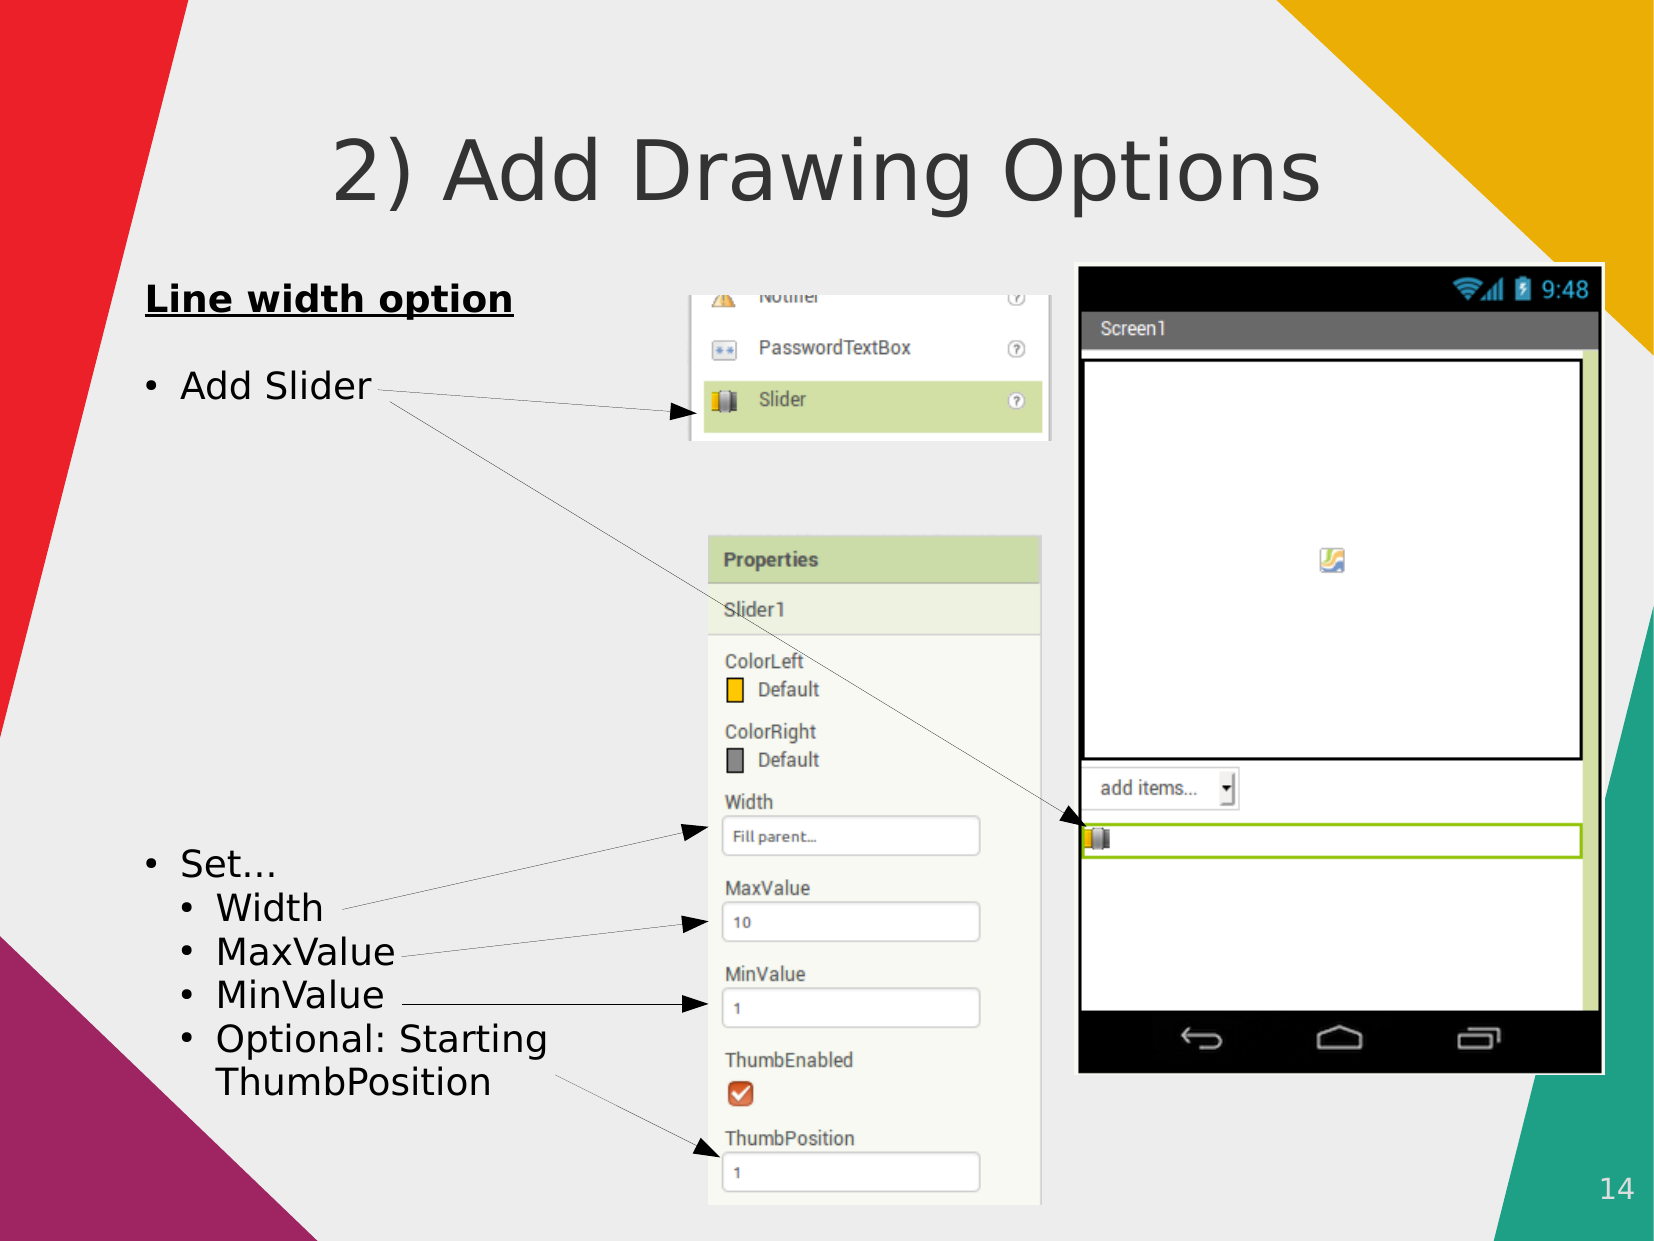

# 2) Add Drawing Options
Line width option
Add Slider
Set...
Width
MaxValue
MinValue
Optional: Starting ThumbPosition
14